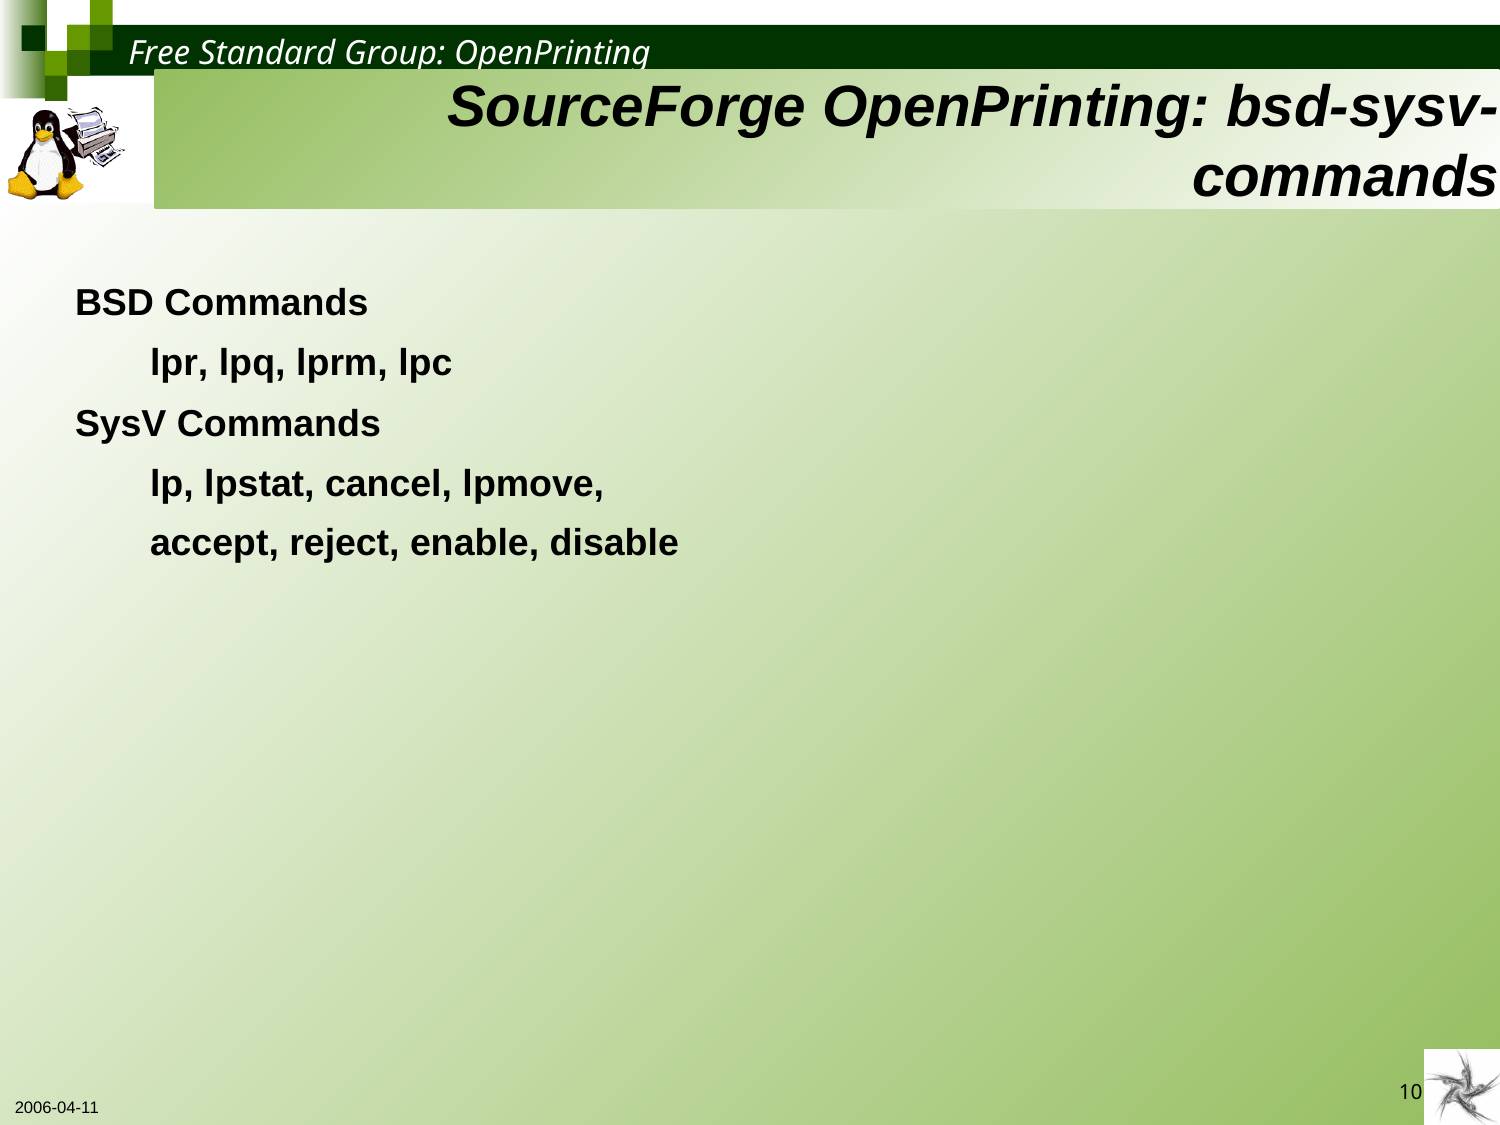

# SourceForge OpenPrinting: bsd-sysv-commands
BSD Commands
lpr, lpq, lprm, lpc
SysV Commands
lp, lpstat, cancel, lpmove,
accept, reject, enable, disable